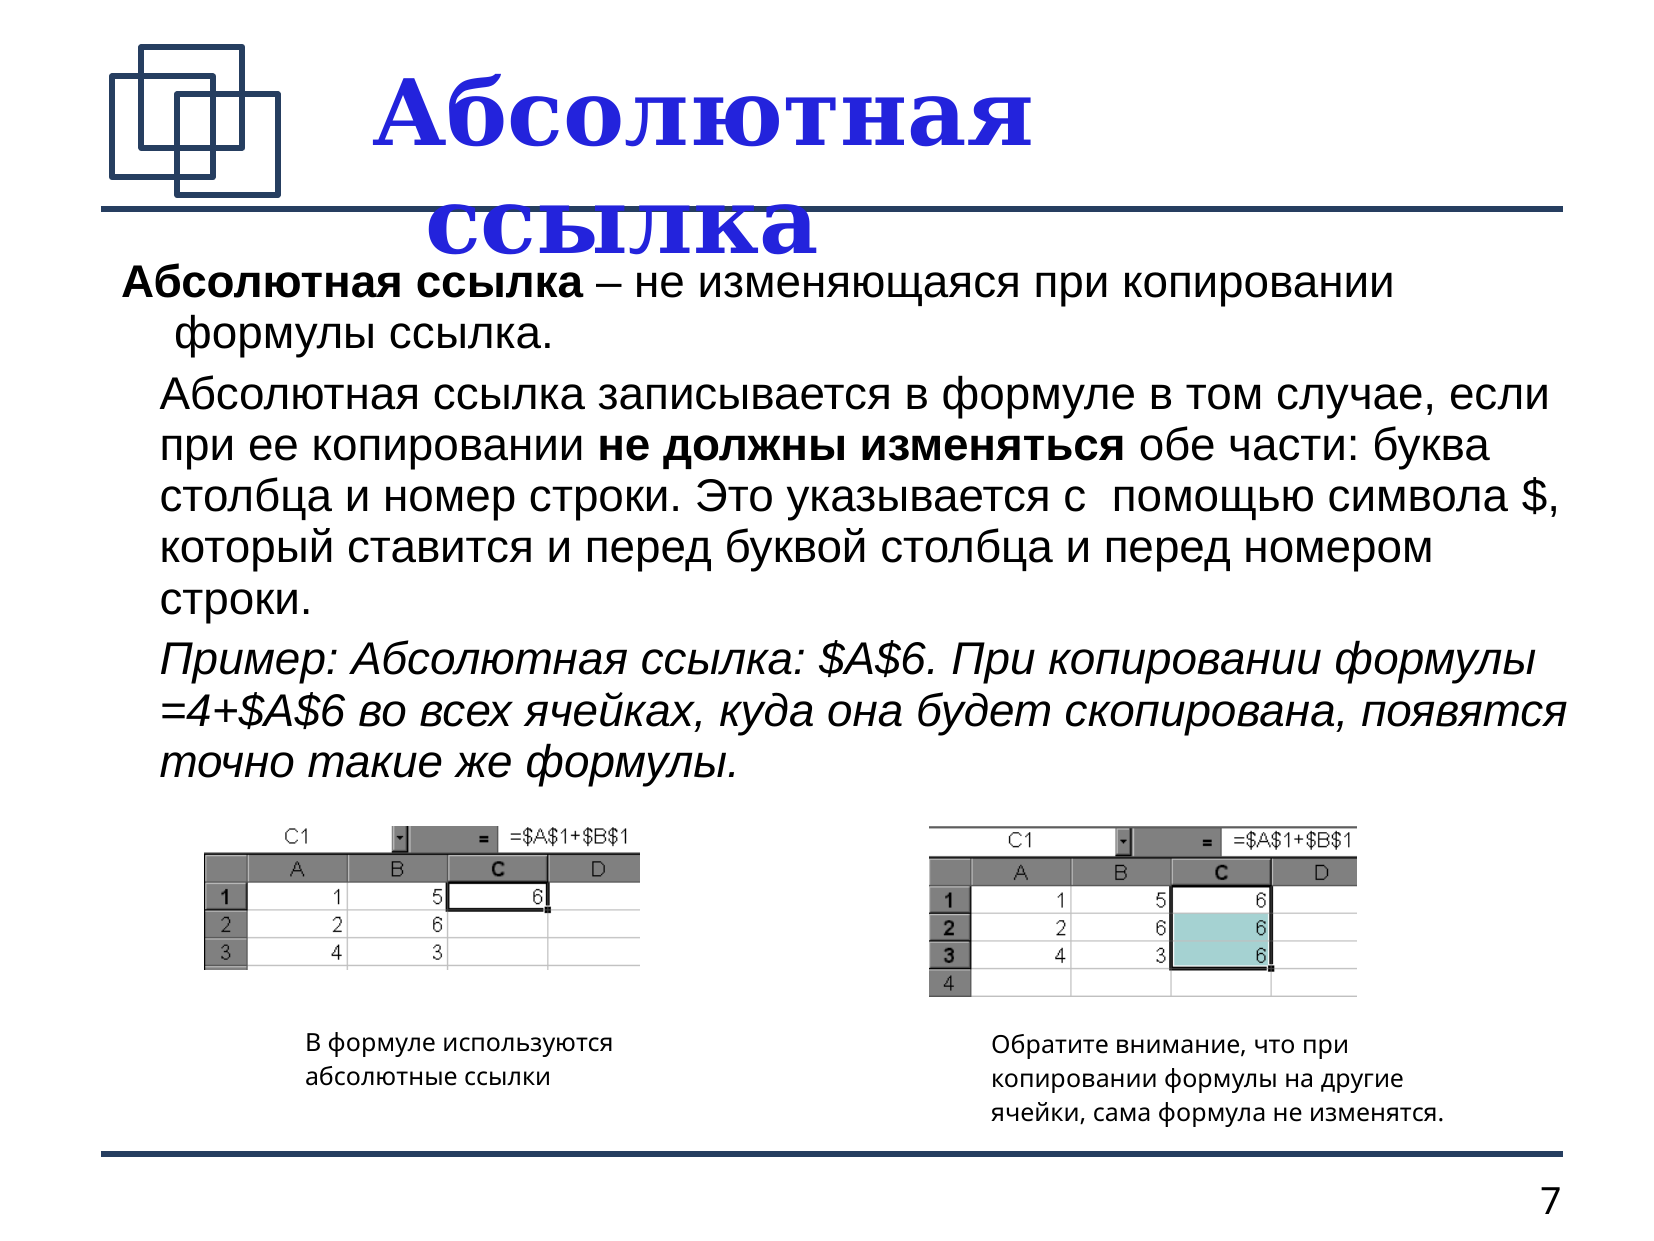

Абсолютная ссылка
Абсолютная ссылка – не изменяющаяся при копировании формулы ссылка.
	Абсолютная ссылка записывается в формуле в том случае, если при ее копировании не должны изменяться обе части: буква столбца и номер строки. Это указывается с помощью символа $, который ставится и перед буквой столбца и перед номером строки.
	Пример: Абсолютная ссылка: $А$6. При копировании формулы =4+$A$6 во всех ячейках, куда она будет скопирована, появятся точно такие же формулы.
В формуле используются
абсолютные ссылки
Обратите внимание, что при
копировании формулы на другие
ячейки, сама формула не изменятся.